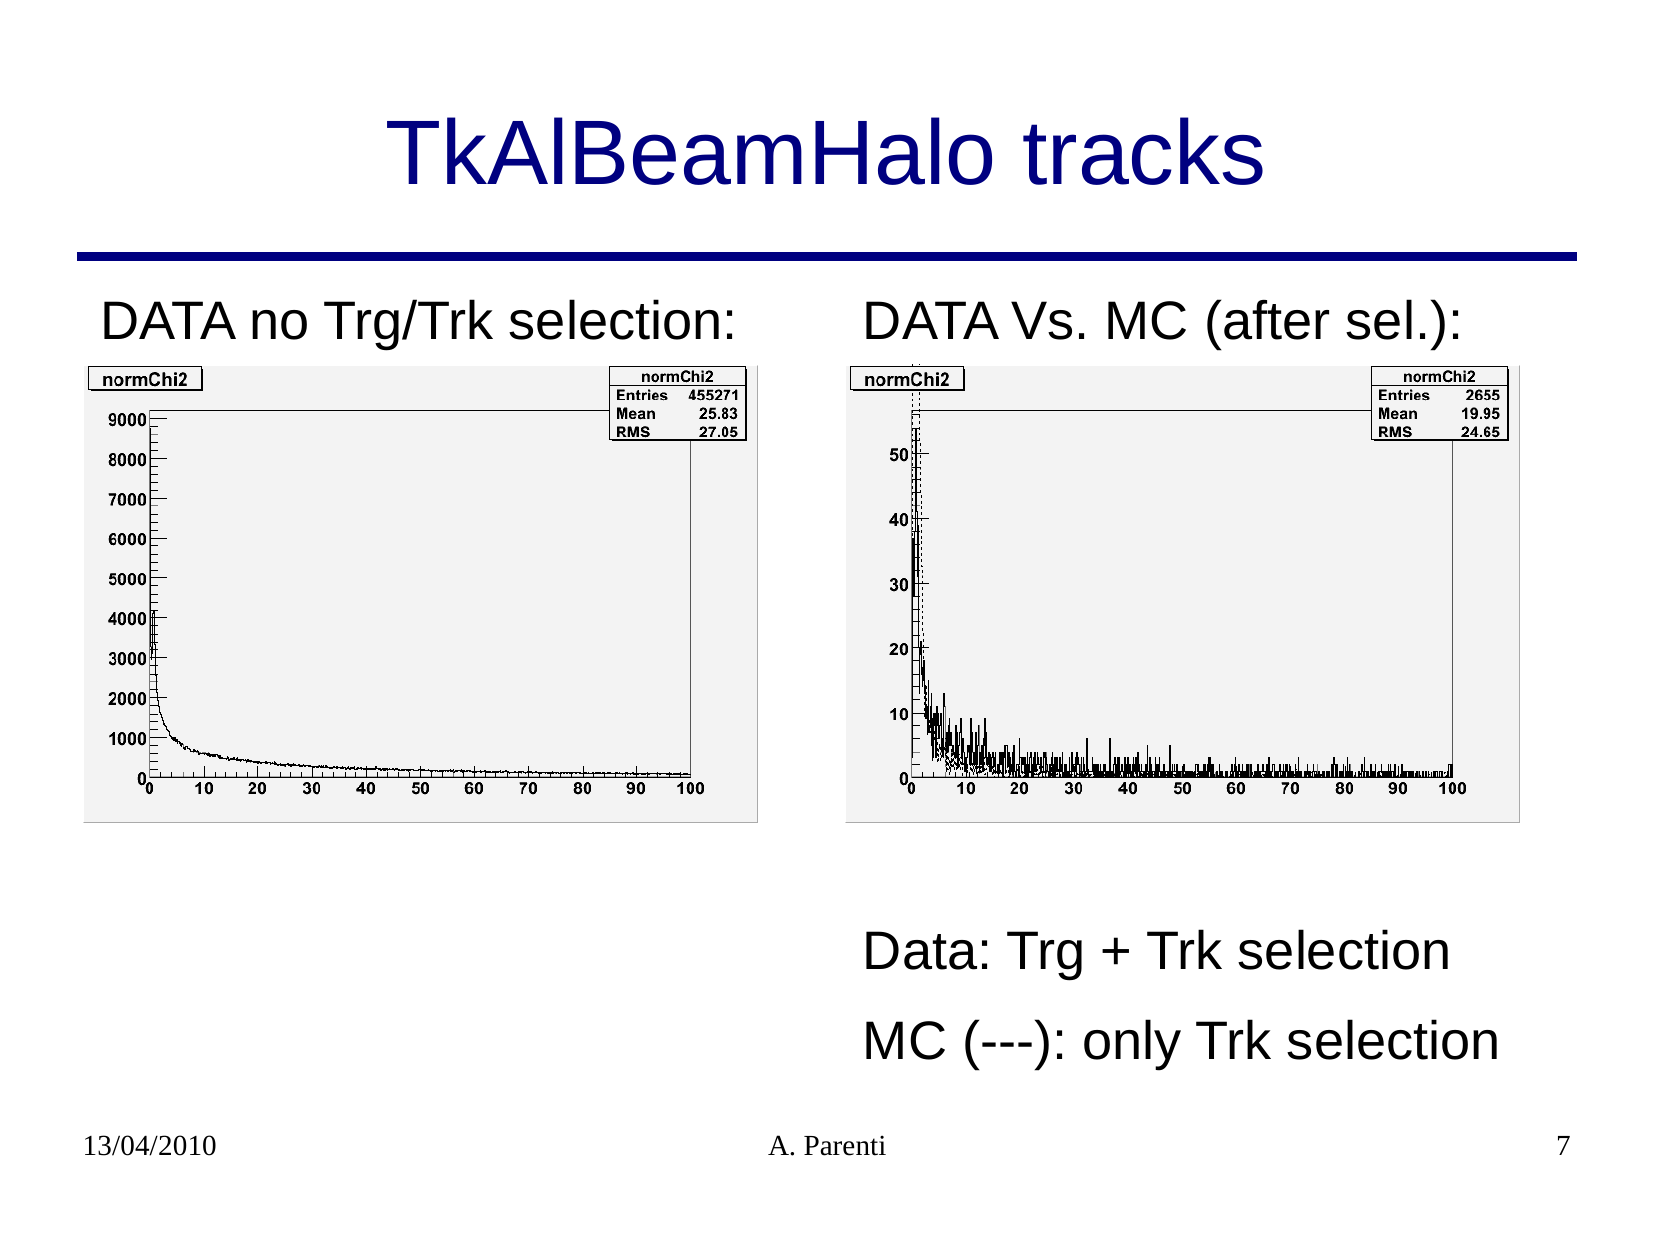

# TkAlBeamHalo tracks
DATA no Trg/Trk selection:
DATA Vs. MC (after sel.):
Data: Trg + Trk selection
MC (---): only Trk selection
7